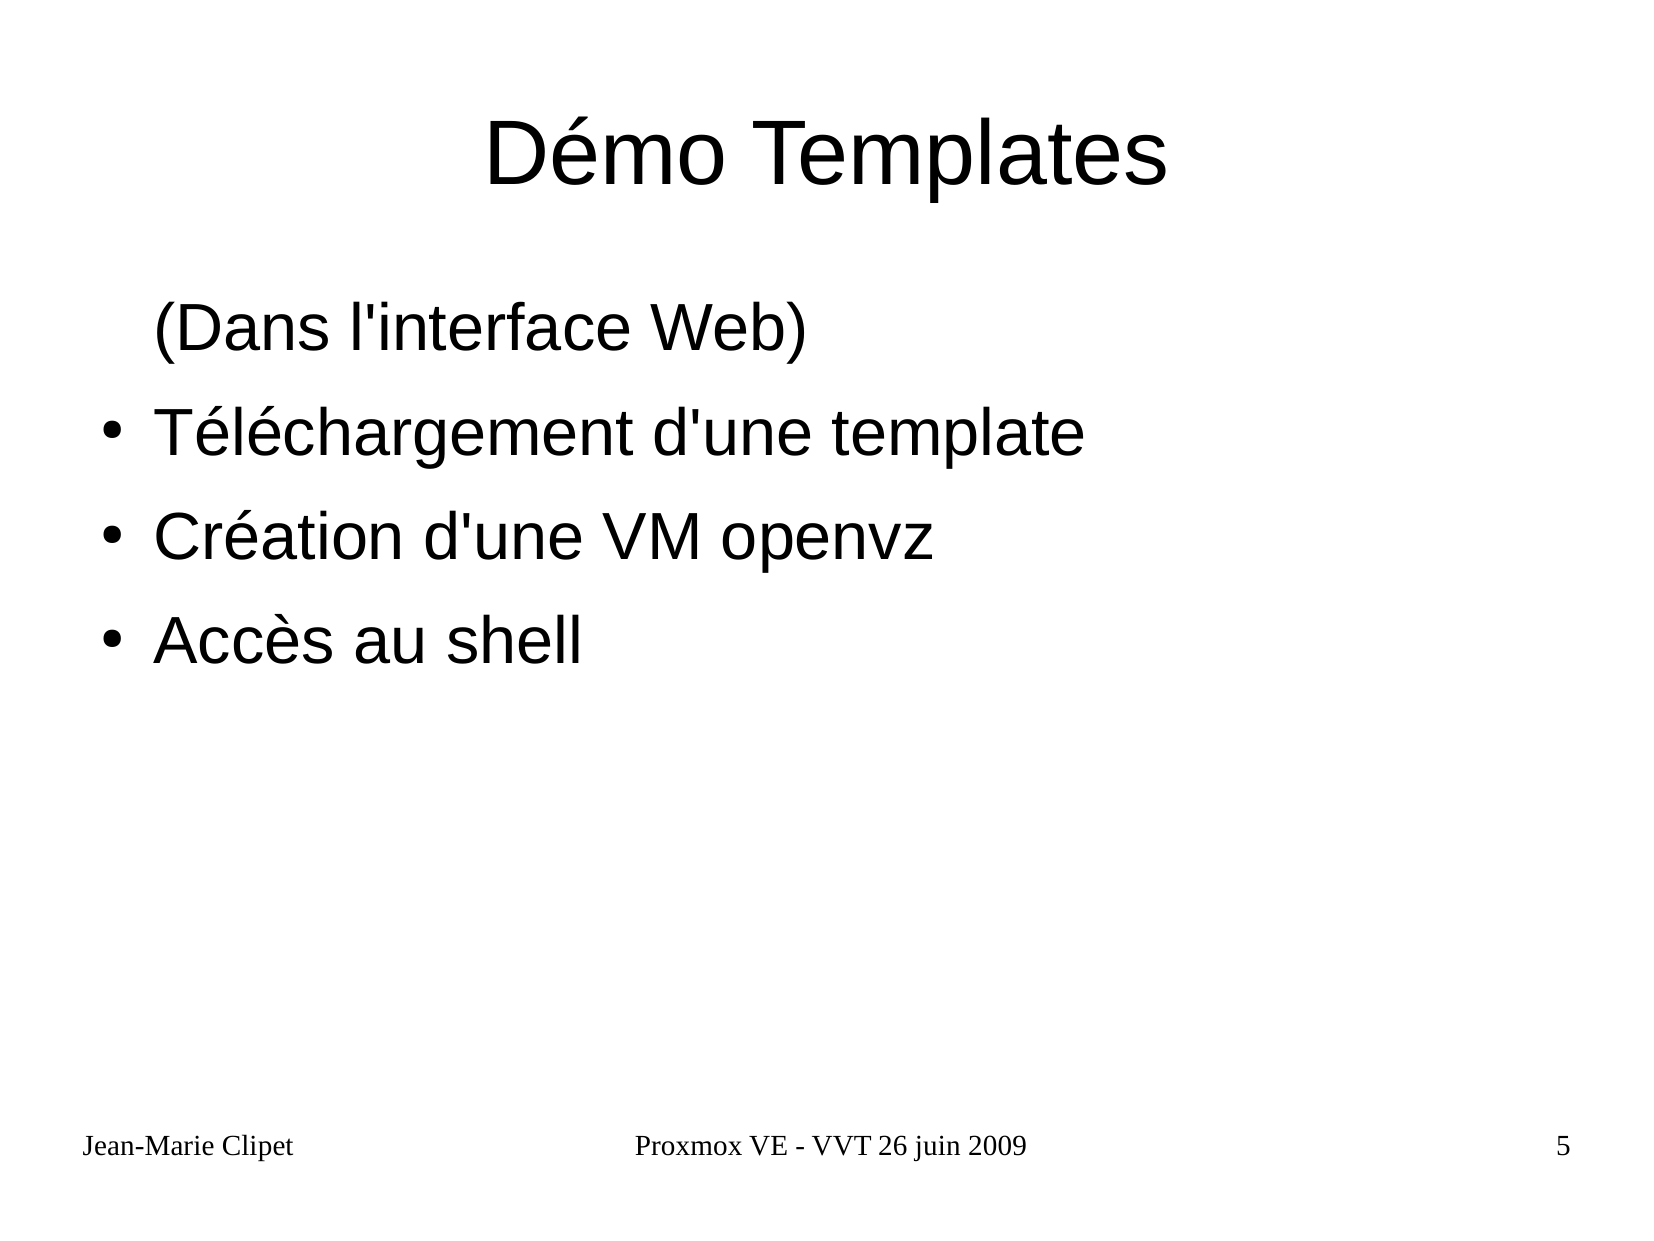

# Démo Templates
(Dans l'interface Web)
Téléchargement d'une template
Création d'une VM openvz
Accès au shell
Jean-Marie Clipet
 Proxmox VE - VVT 26 juin 2009
5